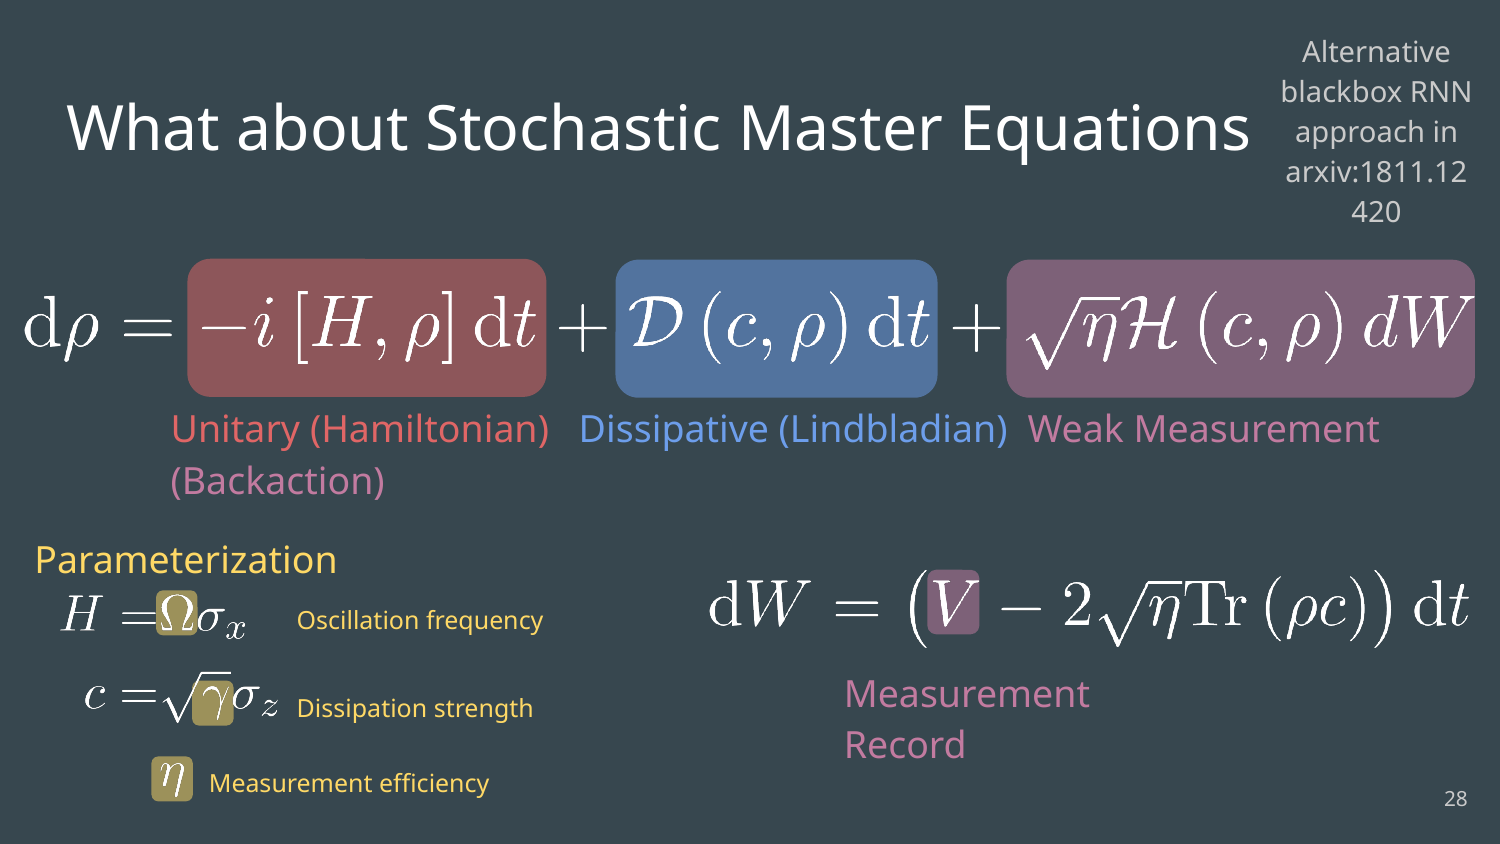

Alternative blackbox RNN approach in arxiv:1811.12420
# What about Stochastic Master Equations
Unitary (Hamiltonian) Dissipative (Lindbladian) Weak Measurement (Backaction)
Parameterization
Oscillation frequency
Measurement Record
Dissipation strength
Measurement efficiency